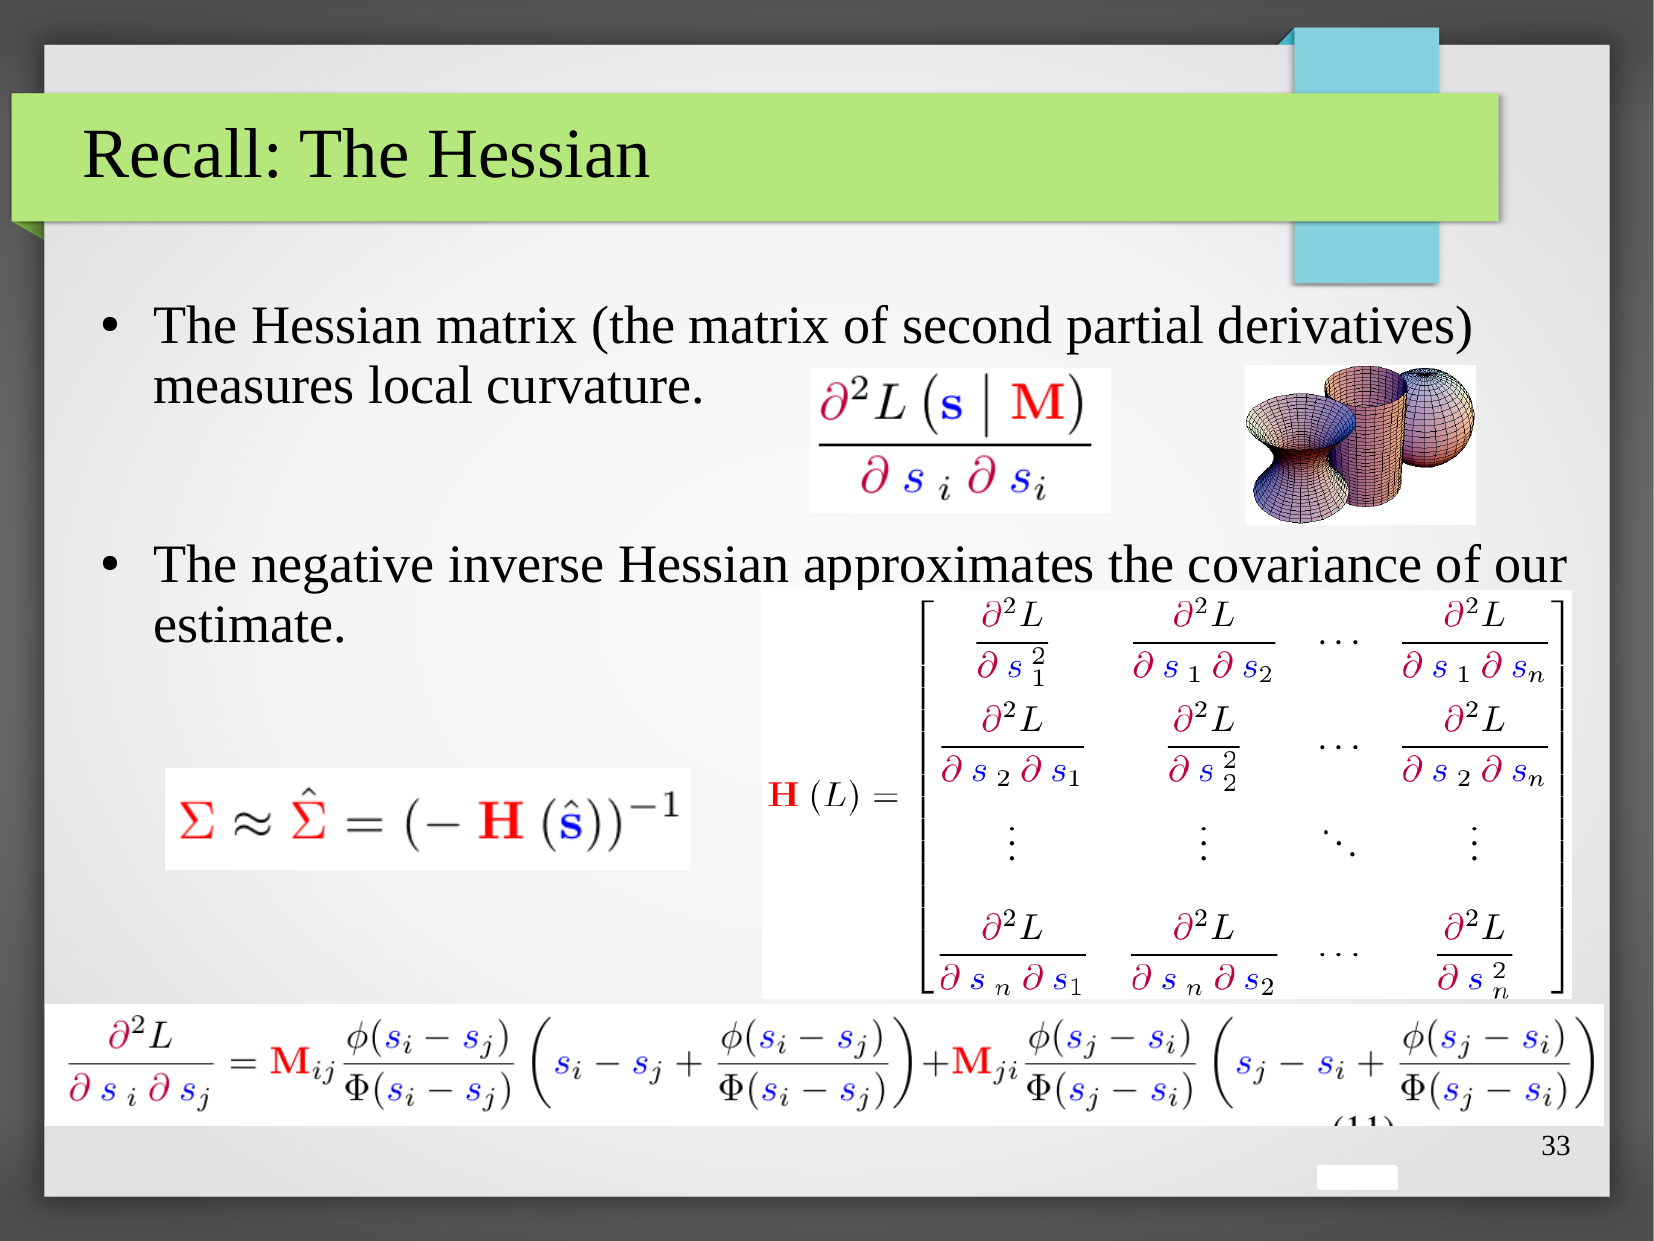

# Recall: The Hessian
The Hessian matrix (the matrix of second partial derivatives) measures local curvature.
The negative inverse Hessian approximates the covariance of our estimate.
33